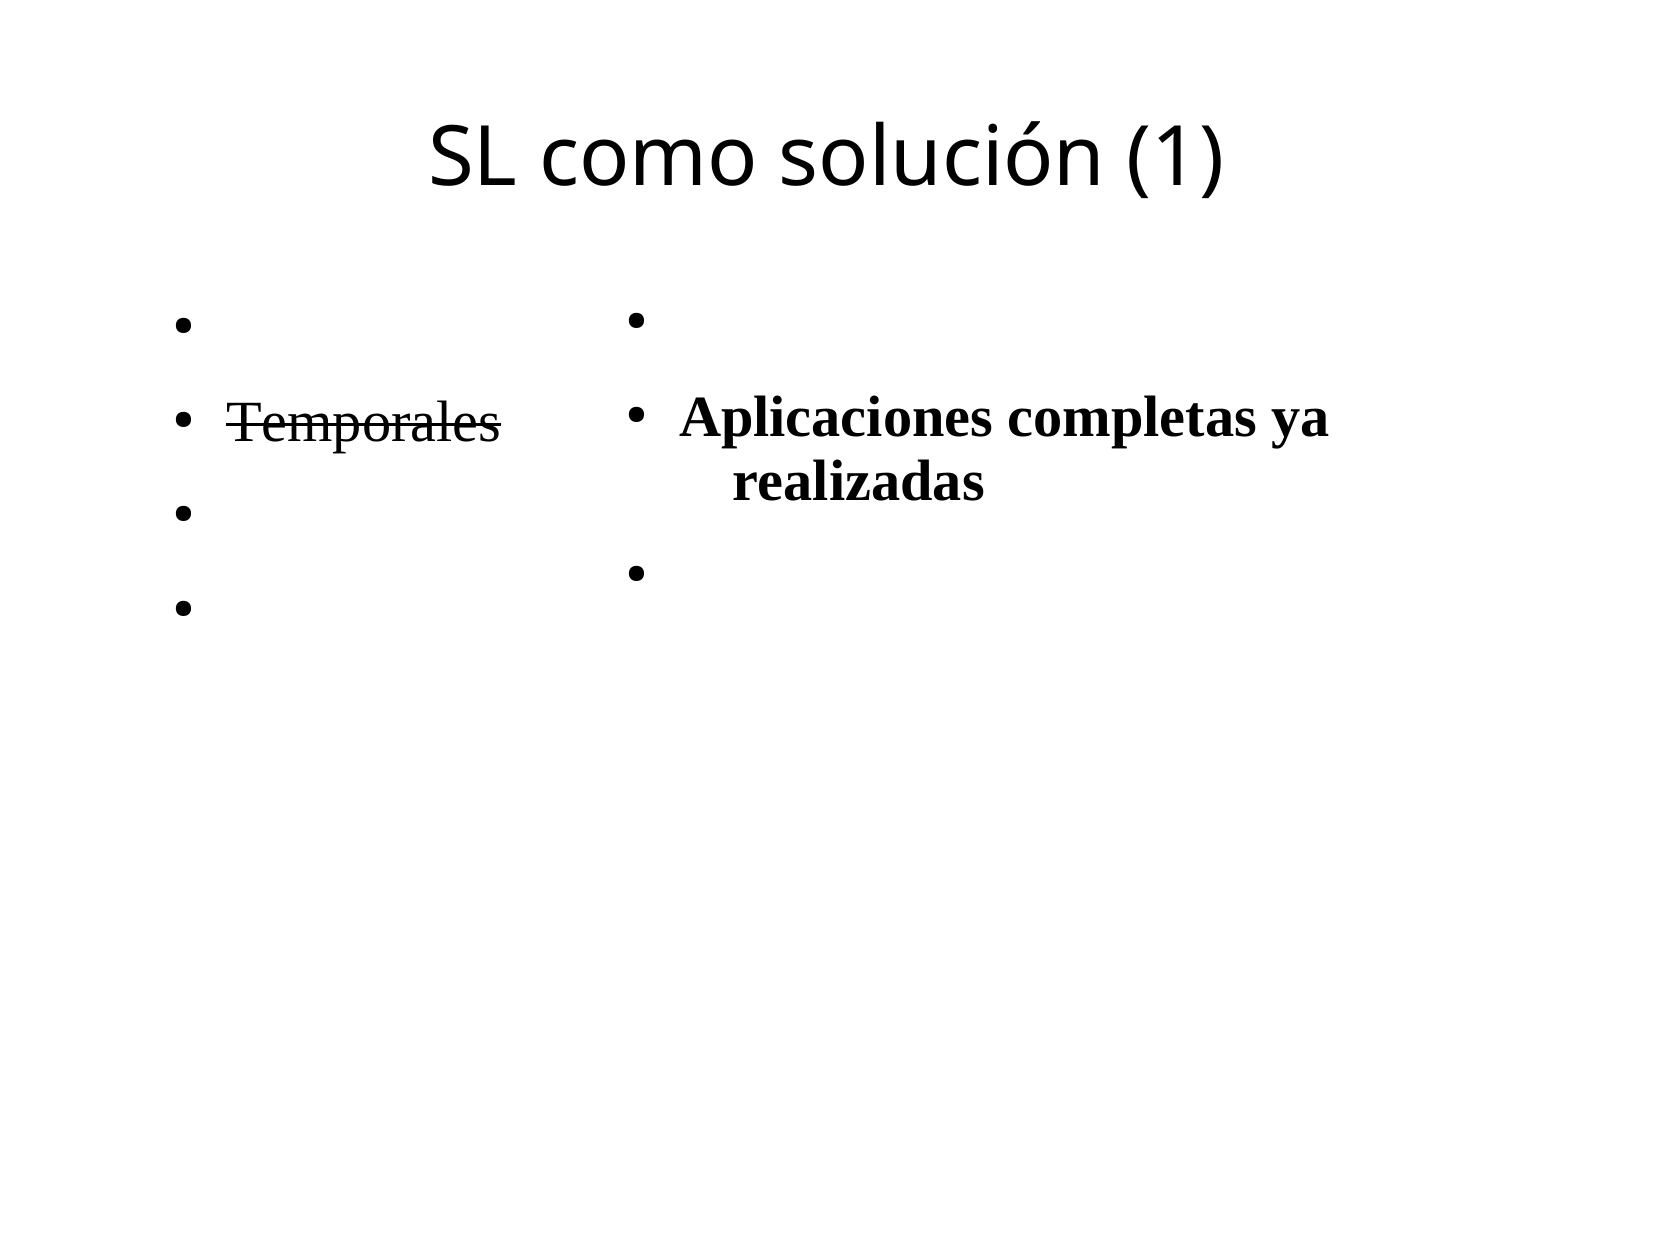

# SL como solución (1)
Aplicaciones completas ya realizadas
Temporales